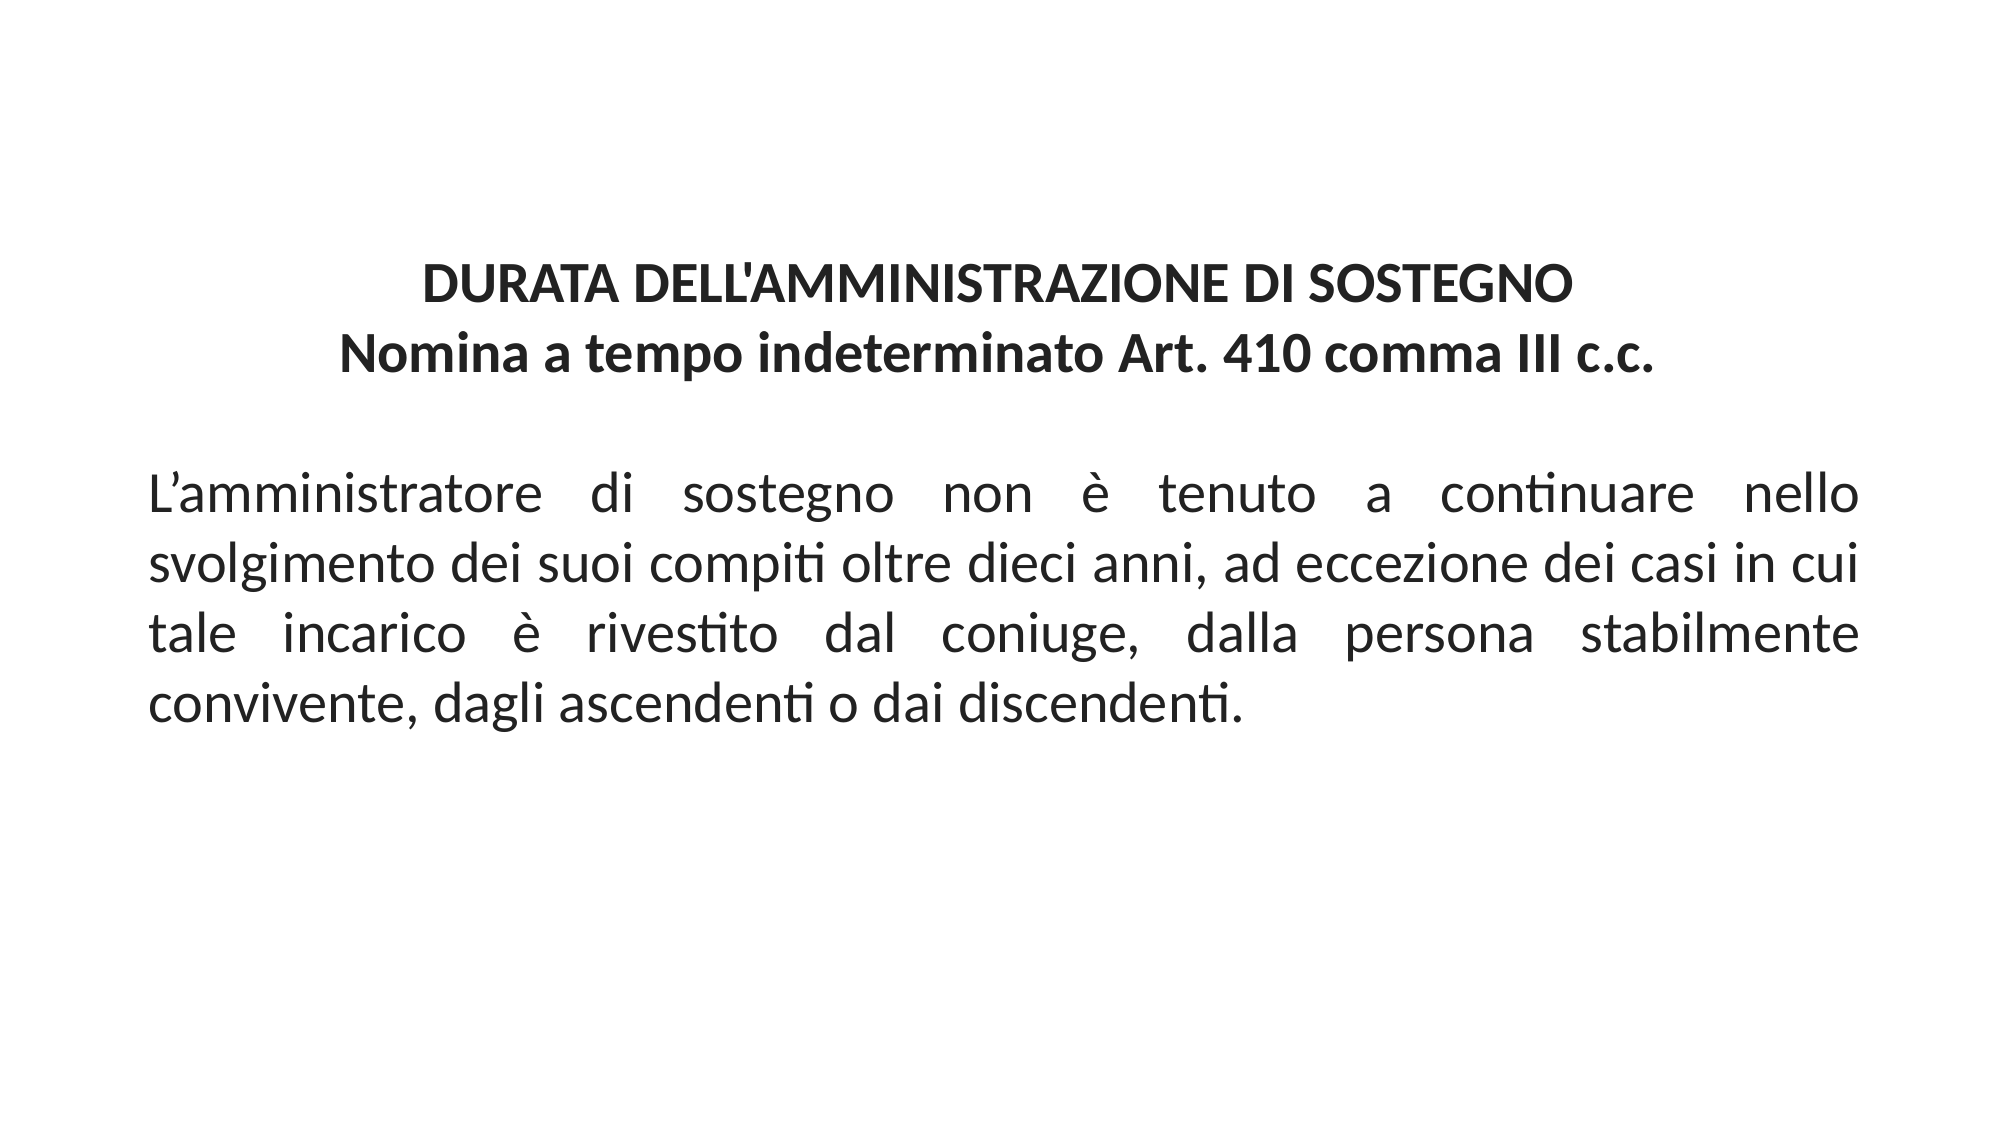

DURATA DELL'AMMINISTRAZIONE DI SOSTEGNO
Nomina a tempo indeterminato Art. 410 comma III c.c.
L’amministratore di sostegno non è tenuto a continuare nello svolgimento dei suoi compiti oltre dieci anni, ad eccezione dei casi in cui tale incarico è rivestito dal coniuge, dalla persona stabilmente convivente, dagli ascendenti o dai discendenti.